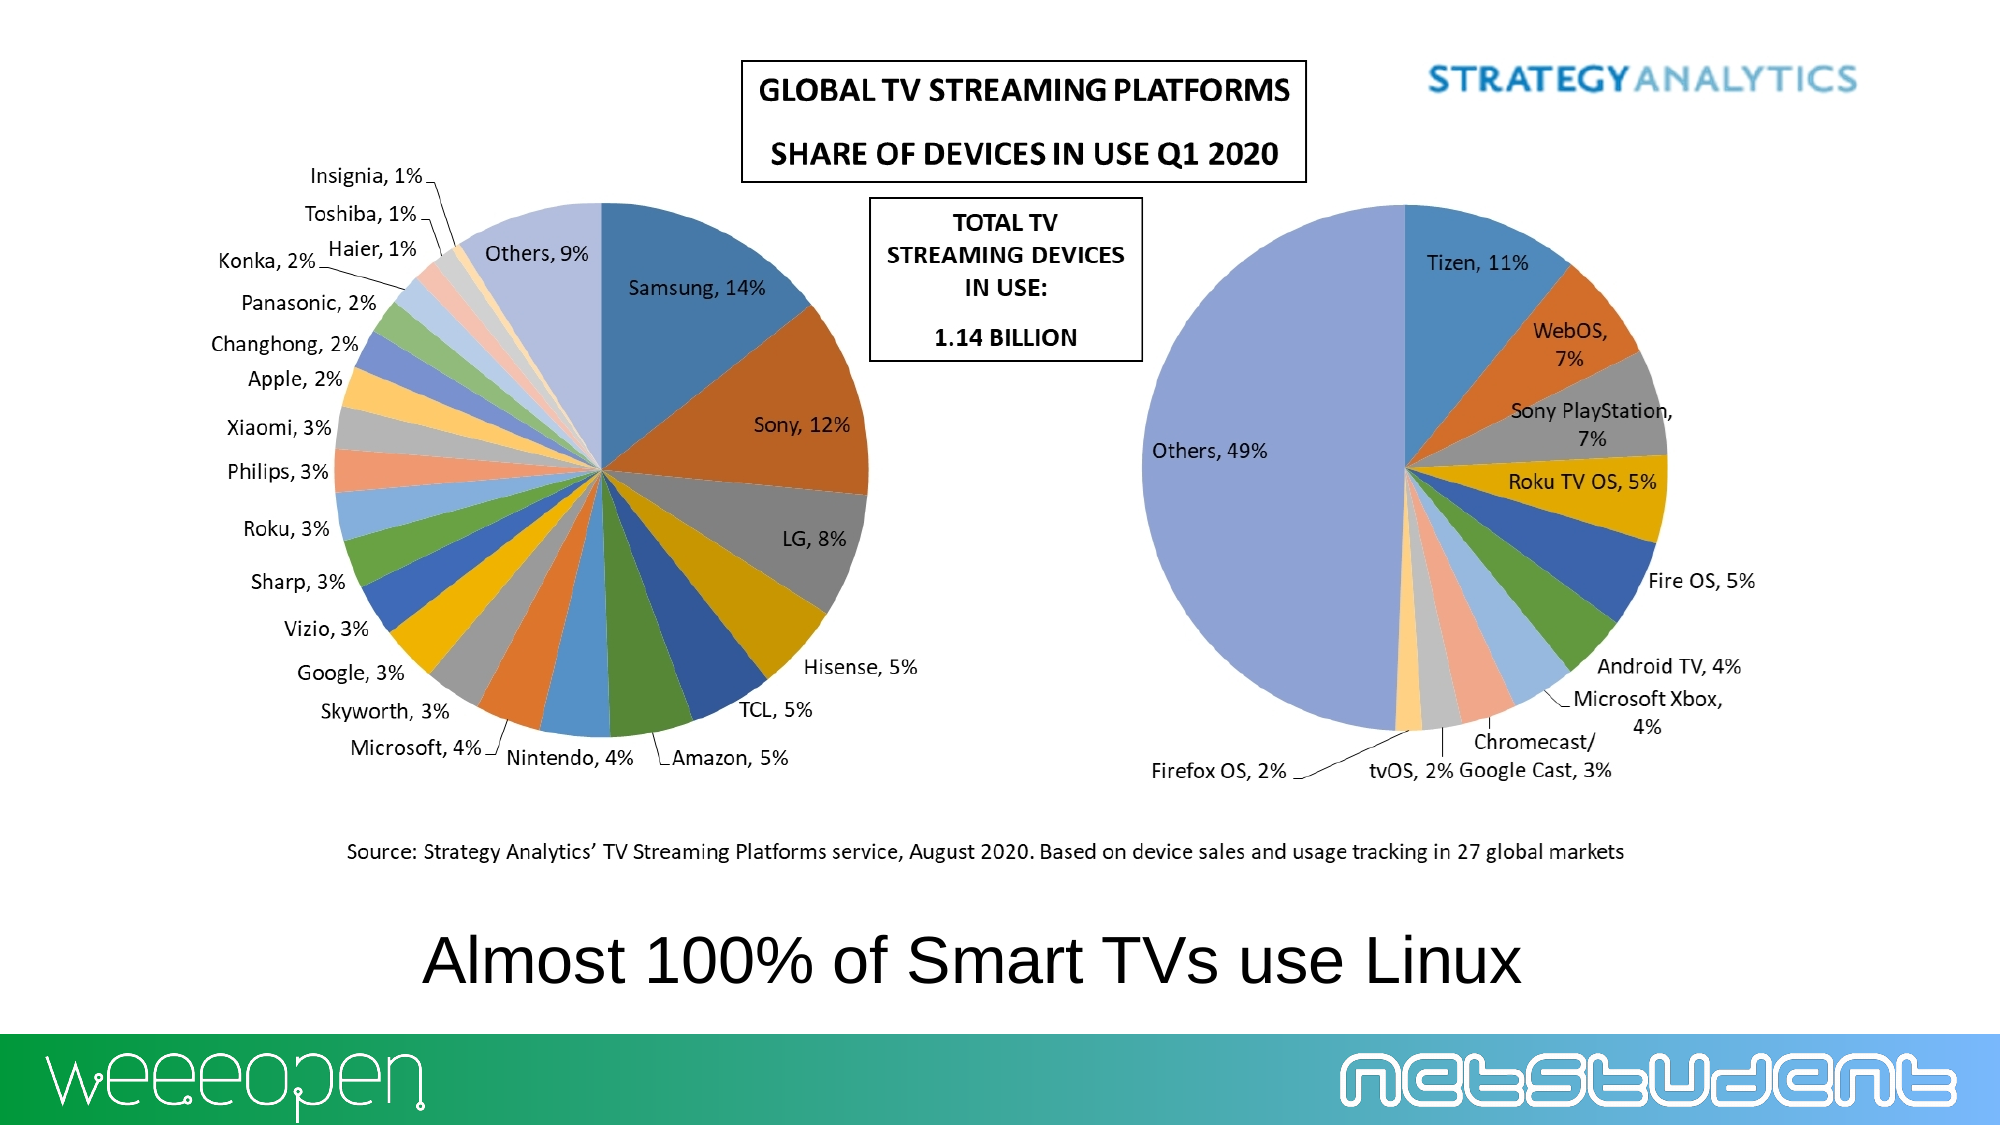

# Almost 100% of Smart TVs use Linux